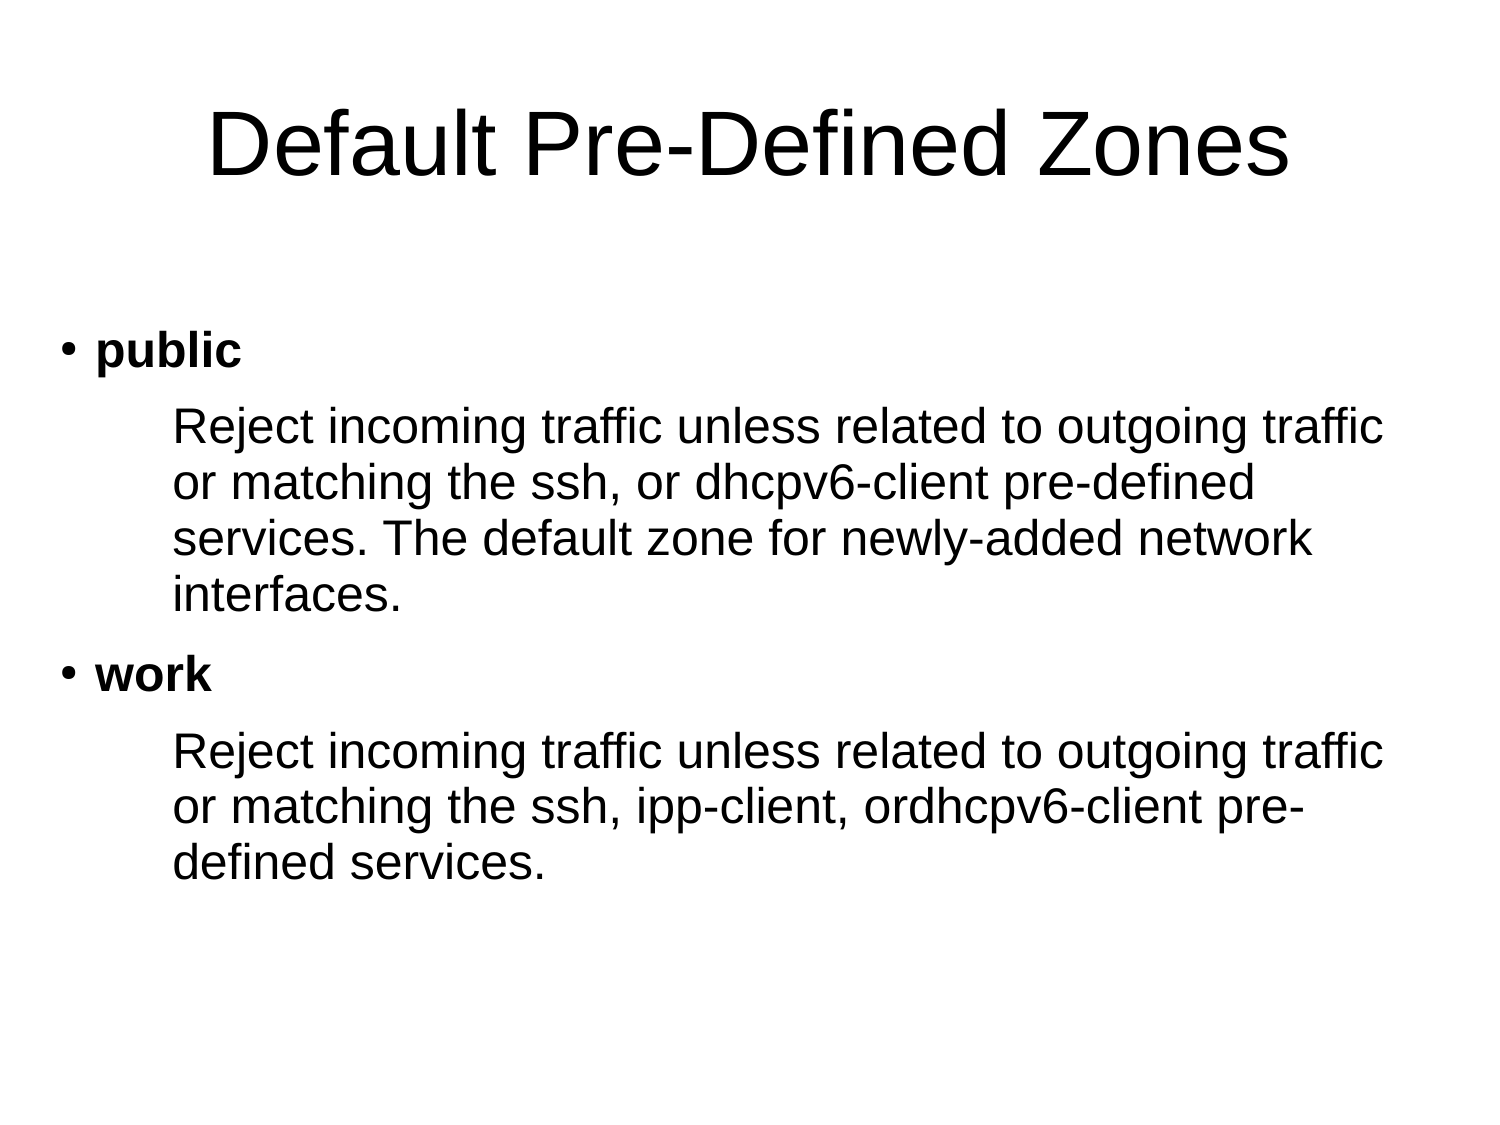

# Default Pre-Defined Zones
public
Reject incoming traffic unless related to outgoing traffic or matching the ssh, or dhcpv6-client pre-defined services. The default zone for newly-added network interfaces.
work
Reject incoming traffic unless related to outgoing traffic or matching the ssh, ipp-client, ordhcpv6-client pre-defined services.